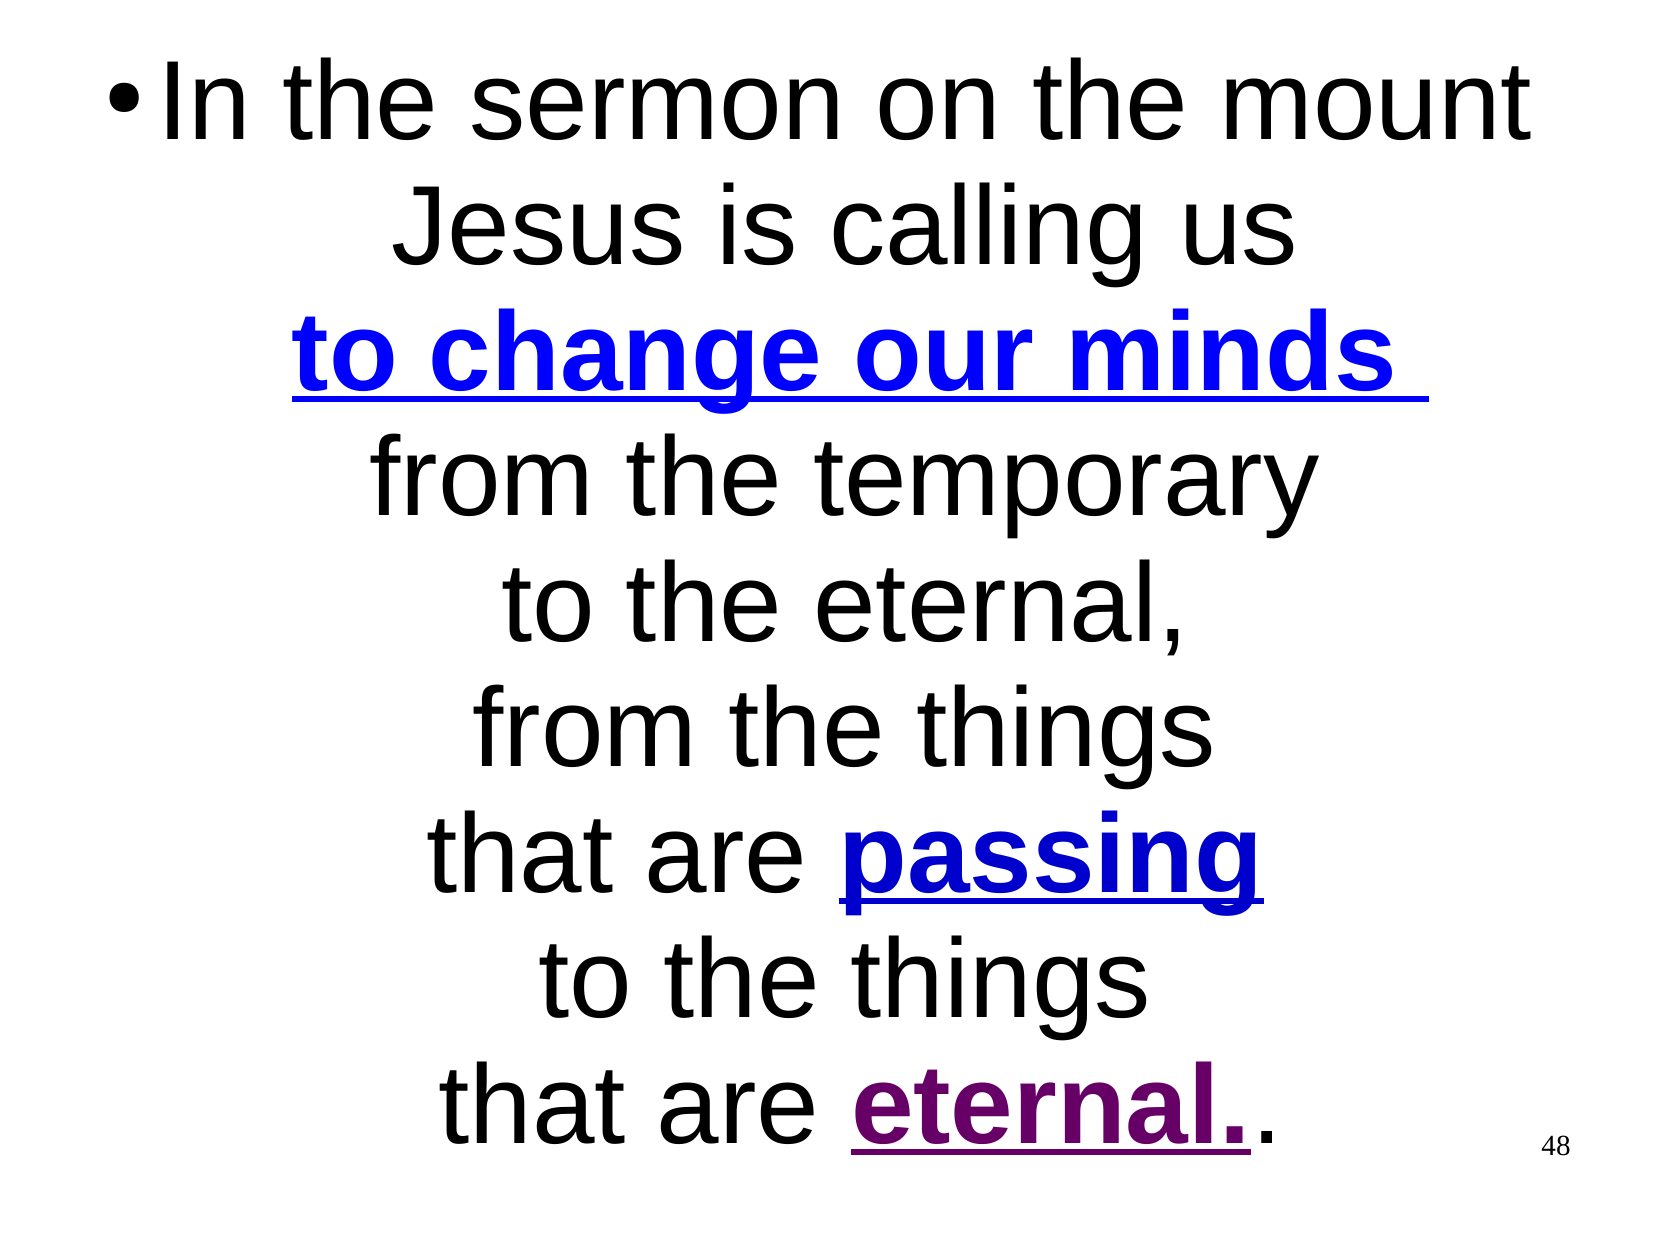

# In the sermon on the mount Jesus is calling us to change our minds from the temporary to the eternal, from the things that are passing to the things that are eternal..
48